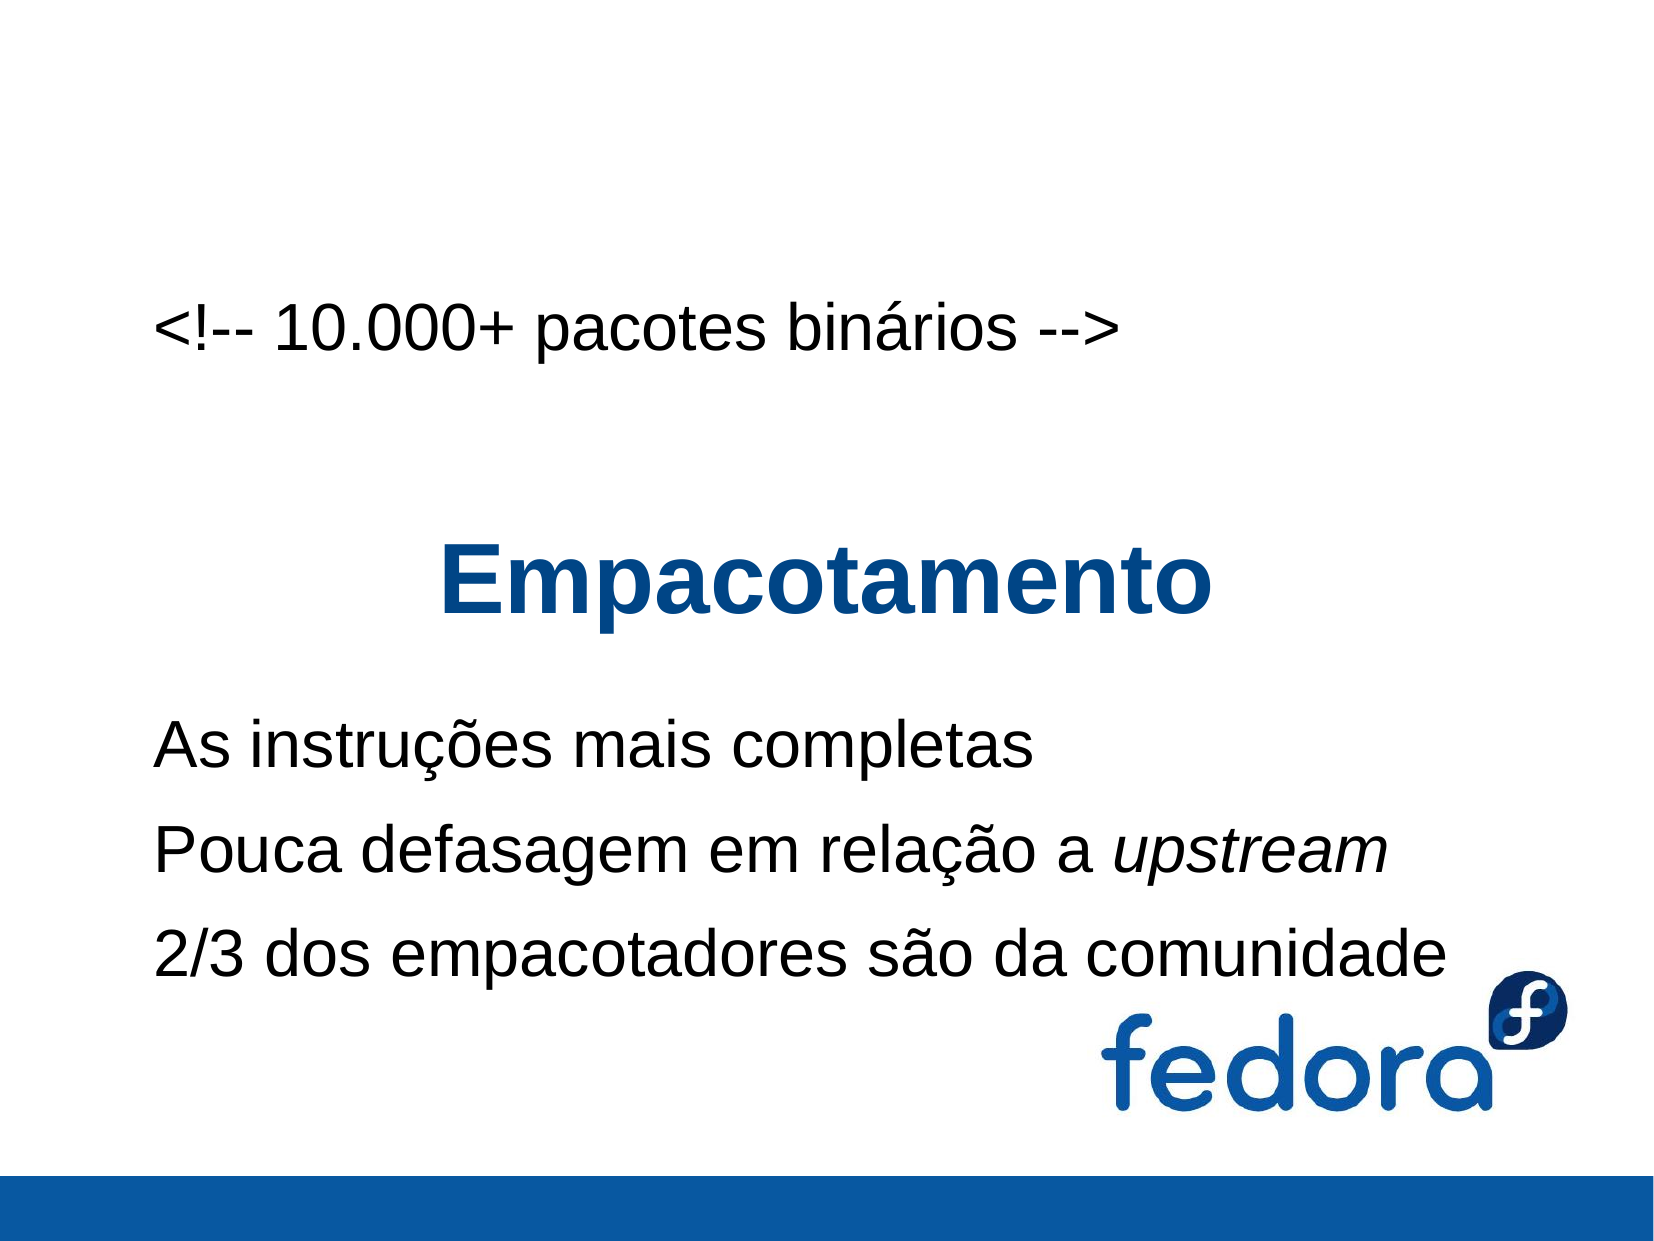

# Empacotamento
<!-- 10.000+ pacotes binários -->
As instruções mais completas
Pouca defasagem em relação a upstream
2/3 dos empacotadores são da comunidade